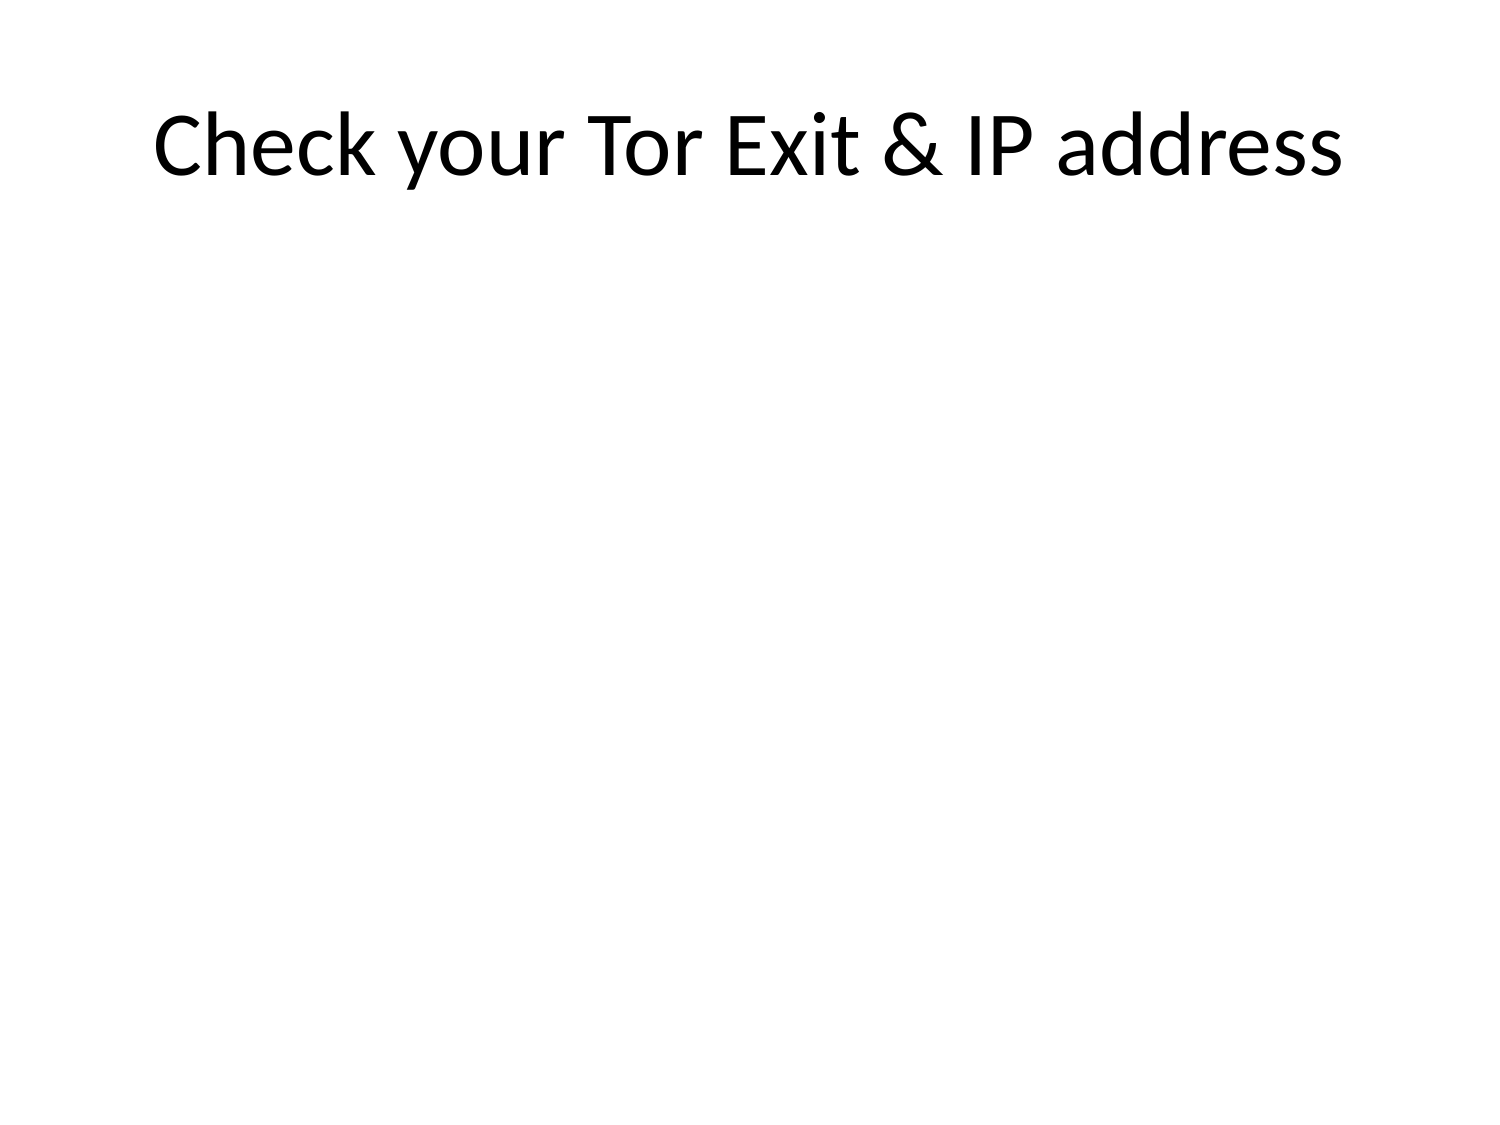

# Check your Tor Exit & IP address